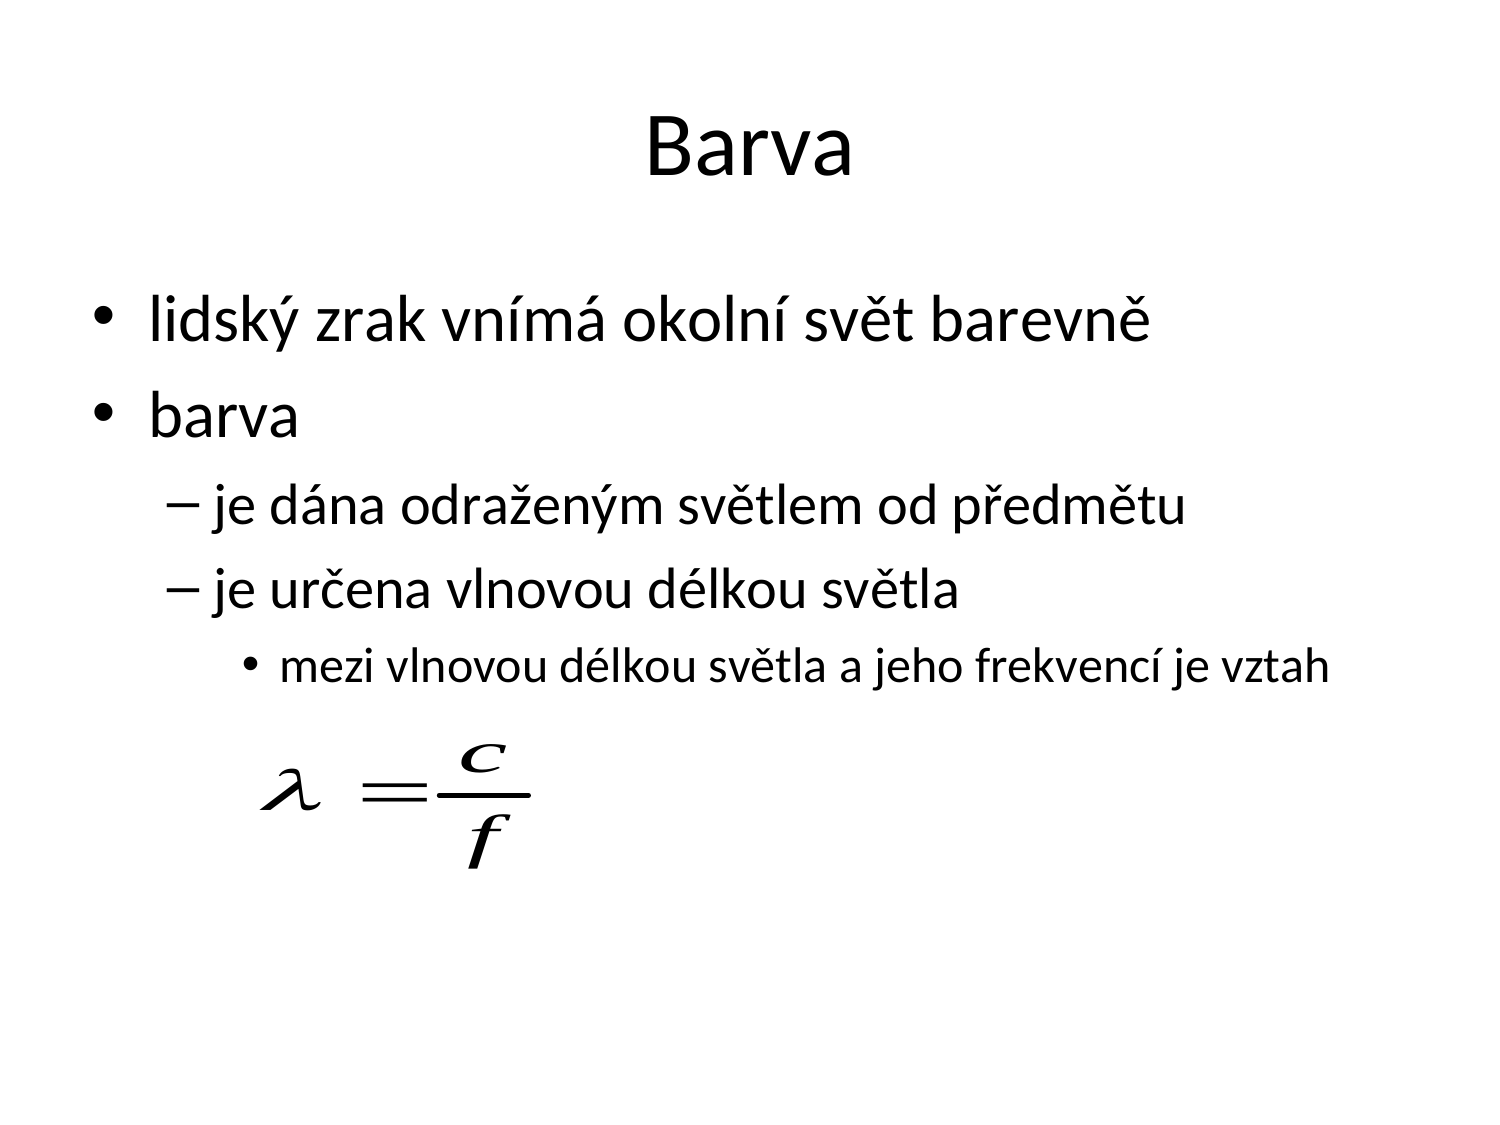

# Barva
lidský zrak vnímá okolní svět barevně
barva
je dána odraženým světlem od předmětu
je určena vlnovou délkou světla
mezi vlnovou délkou světla a jeho frekvencí je vztah